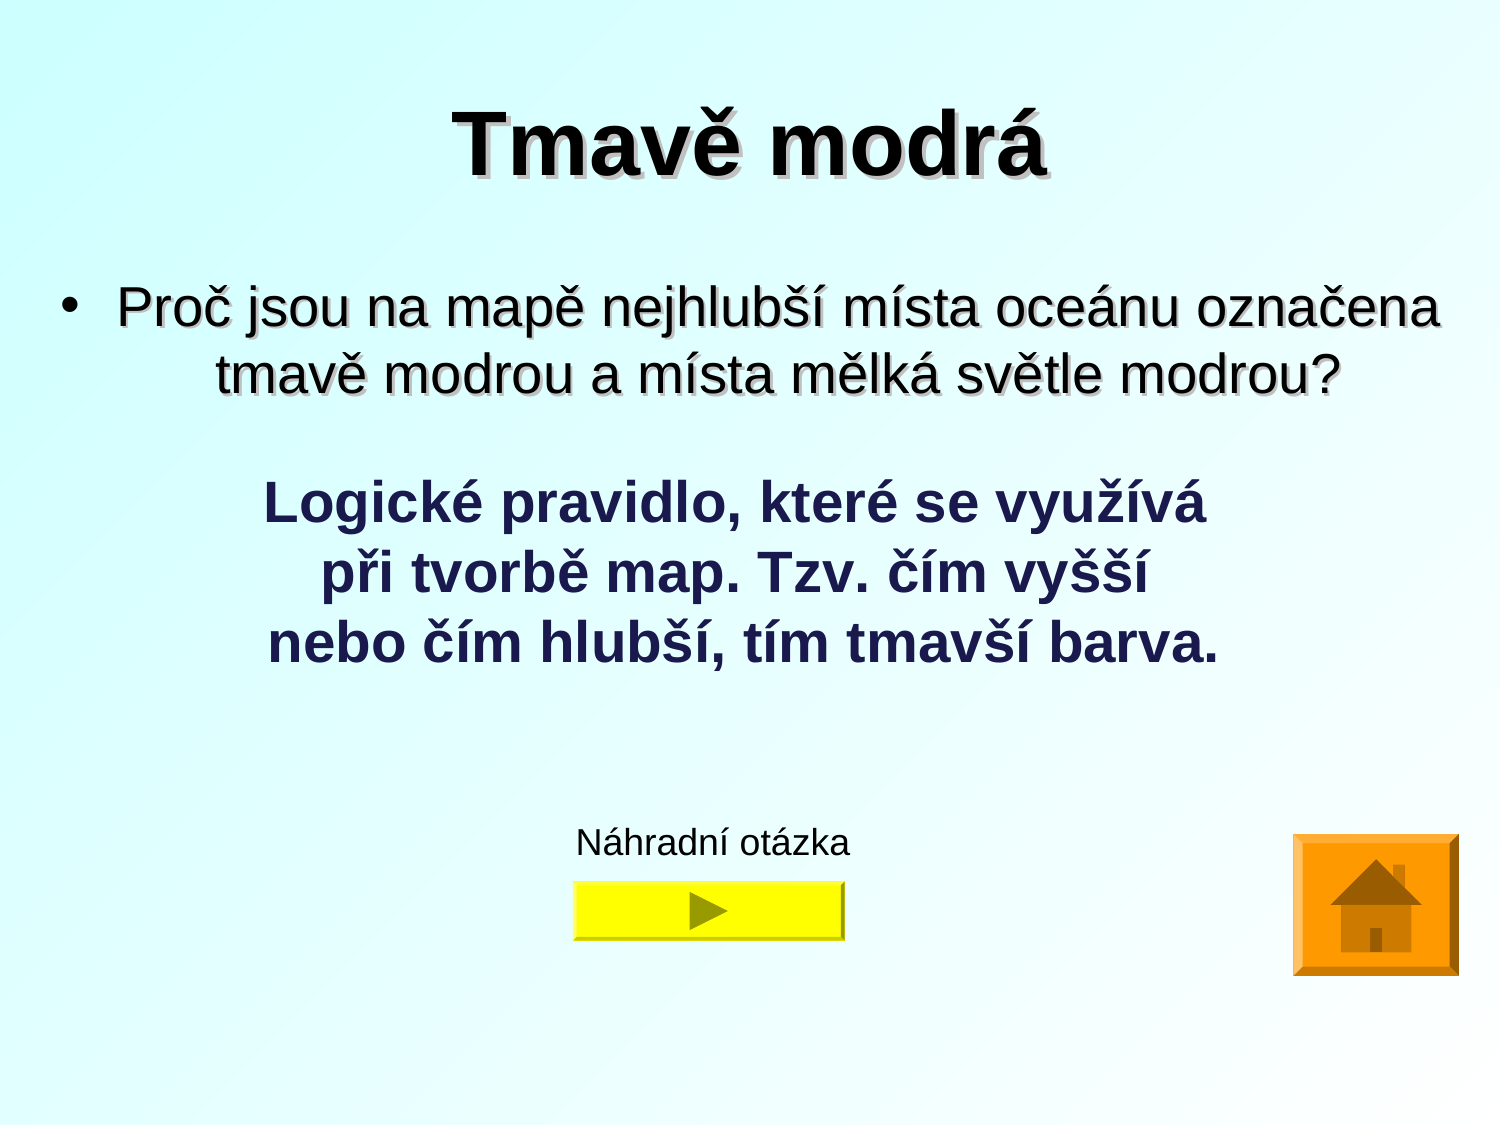

# Tmavě modrá
Proč jsou na mapě nejhlubší místa oceánu označena tmavě modrou a místa mělká světle modrou?
Logické pravidlo, které se využívá
při tvorbě map. Tzv. čím vyšší
nebo čím hlubší, tím tmavší barva.
Náhradní otázka